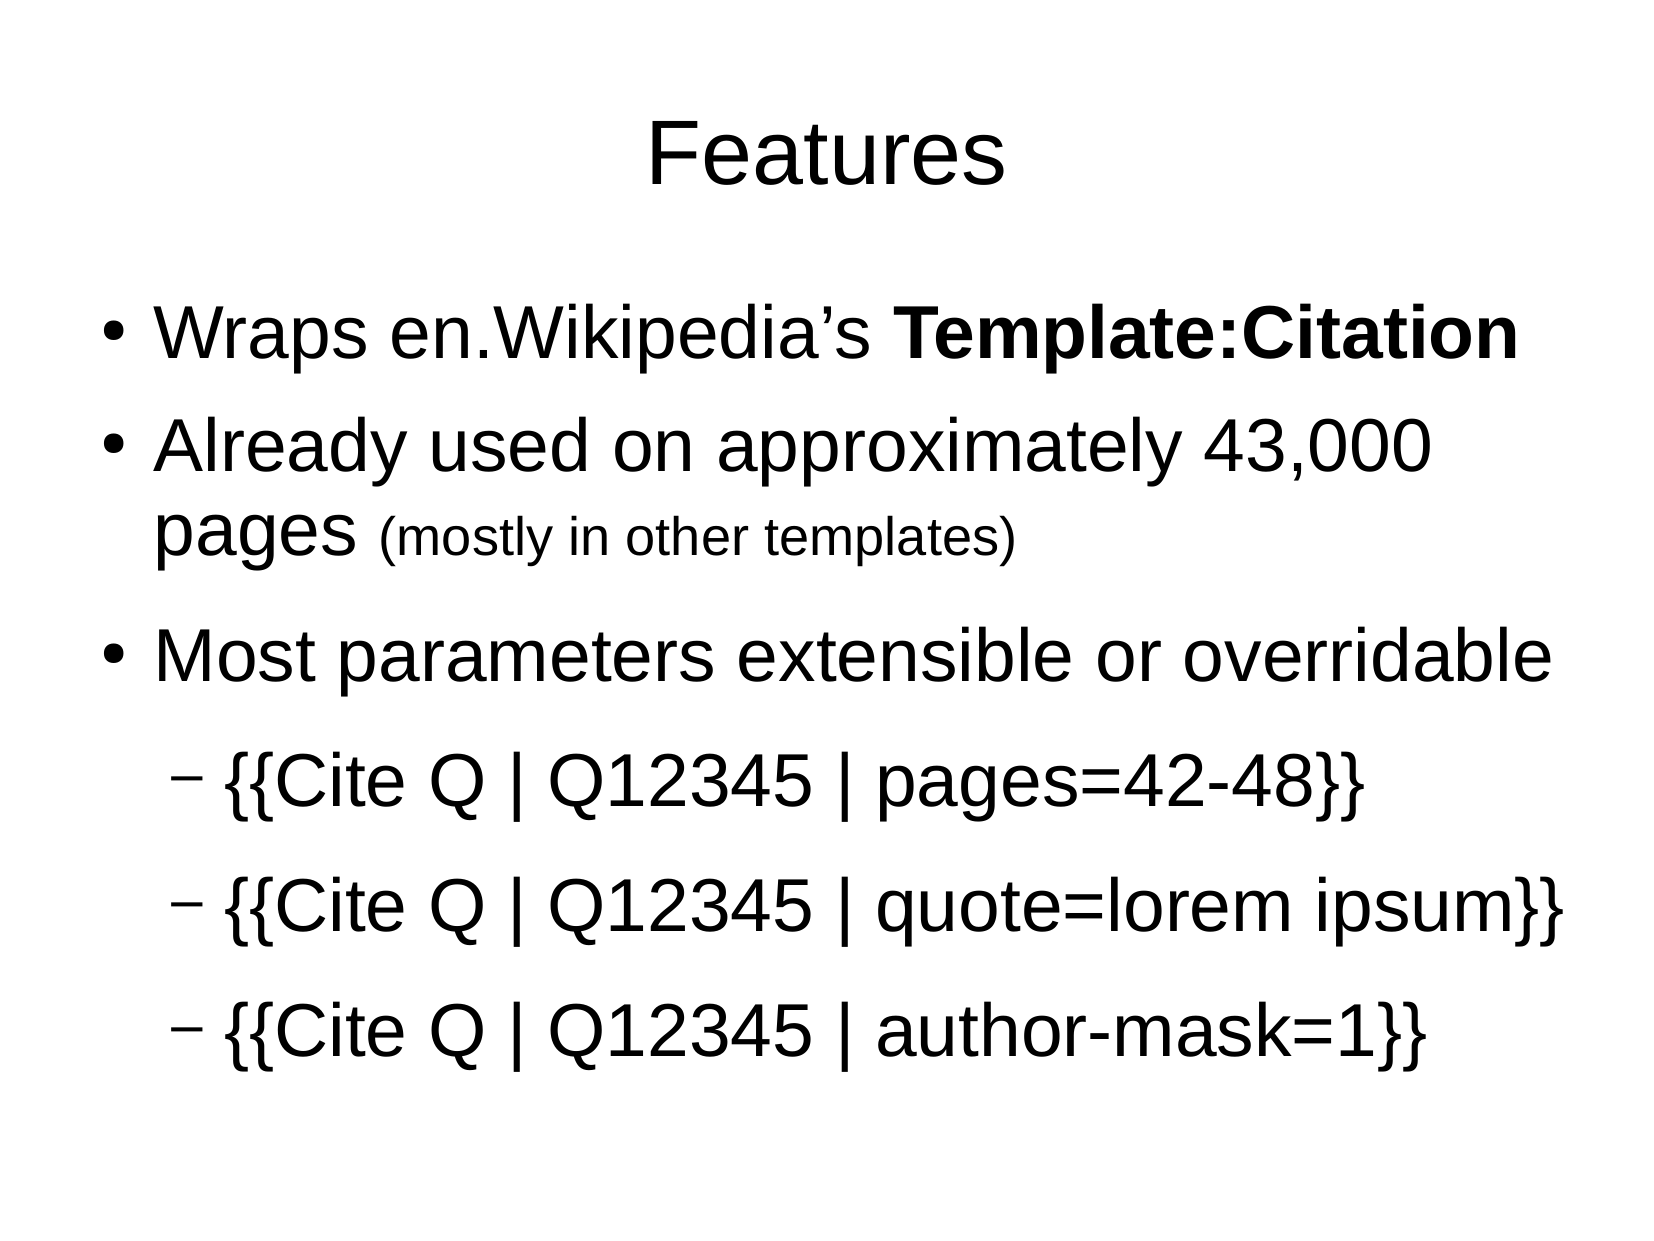

# Features
Wraps en.Wikipedia’s Template:Citation
Already used on approximately 43,000 pages (mostly in other templates)
Most parameters extensible or overridable
{{Cite Q | Q12345 | pages=42-48}}
{{Cite Q | Q12345 | quote=lorem ipsum}}
{{Cite Q | Q12345 | author-mask=1}}